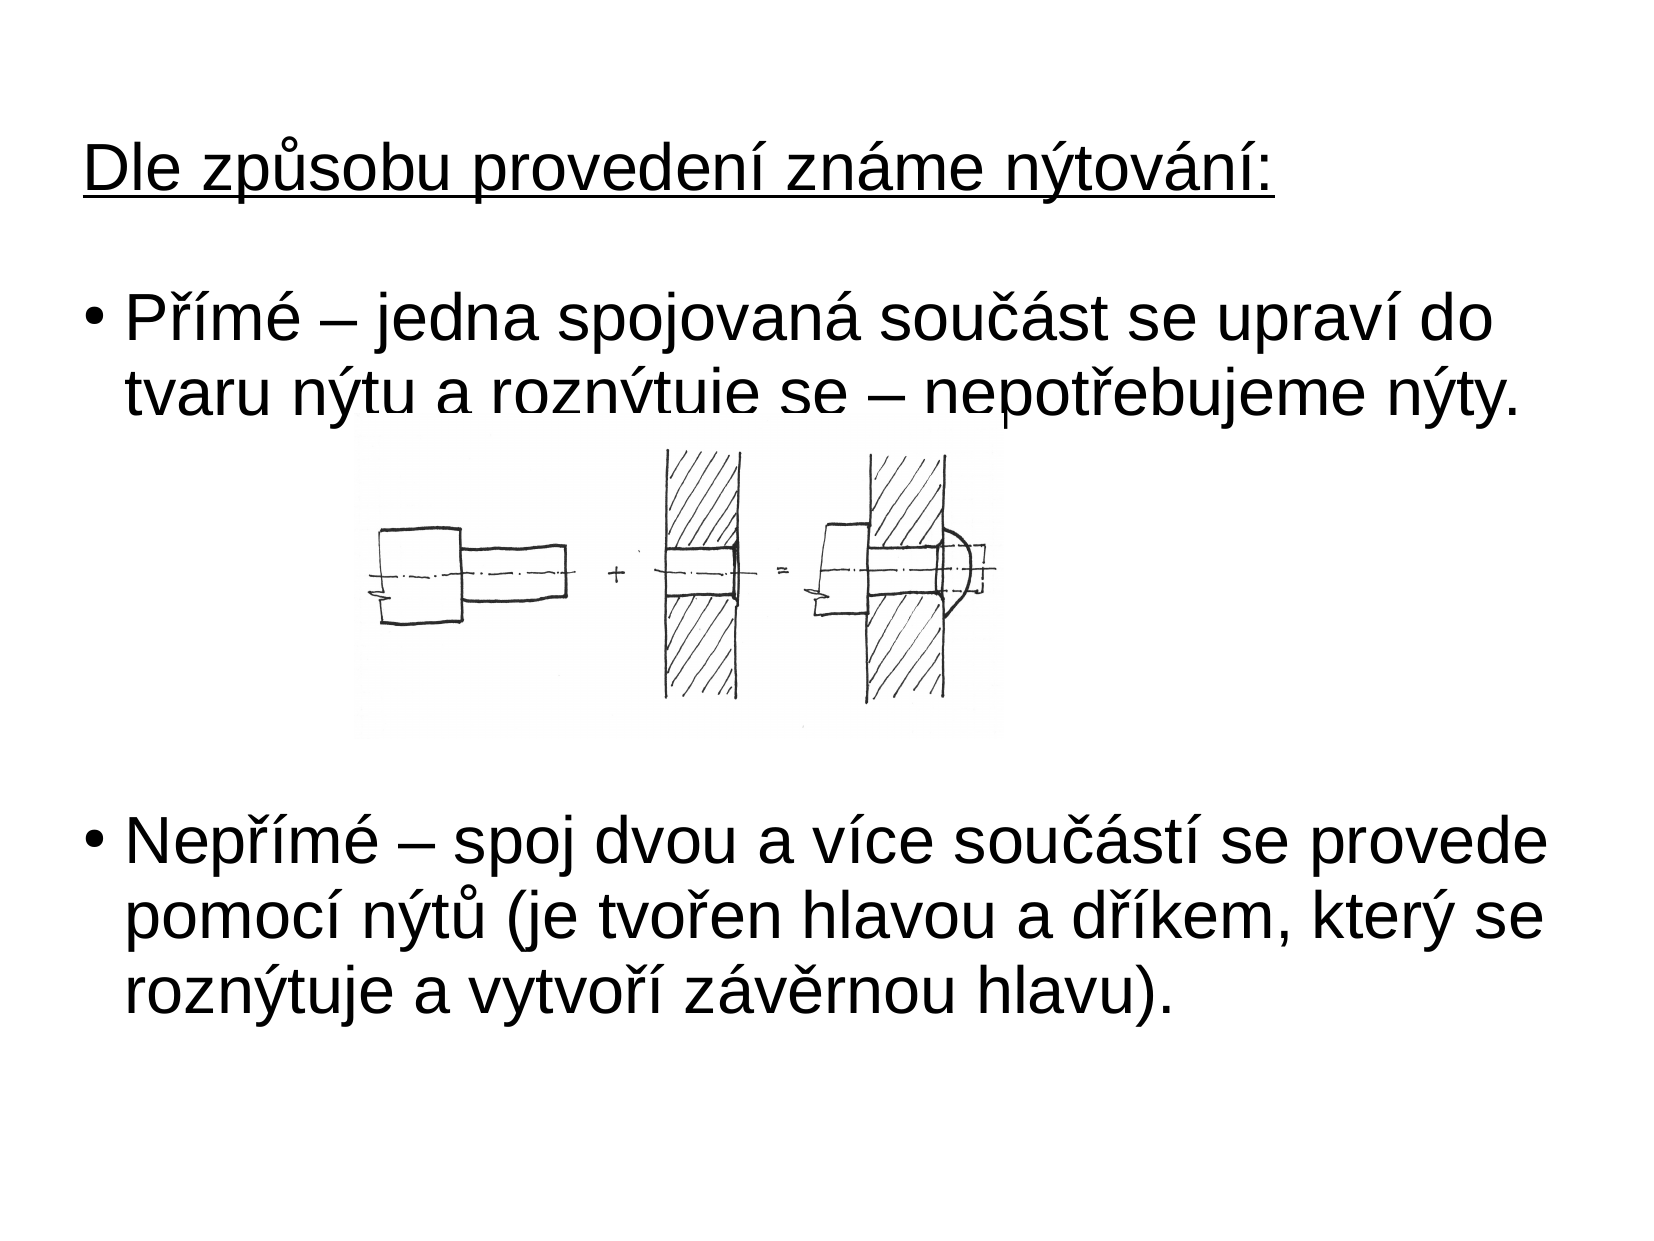

# Dle způsobu provedení známe nýtování:
 Přímé – jedna spojovaná součást se upraví do
 tvaru nýtu a roznýtuje se – nepotřebujeme nýty.
 Nepřímé – spoj dvou a více součástí se provede
 pomocí nýtů (je tvořen hlavou a dříkem, který se
 roznýtuje a vytvoří závěrnou hlavu).